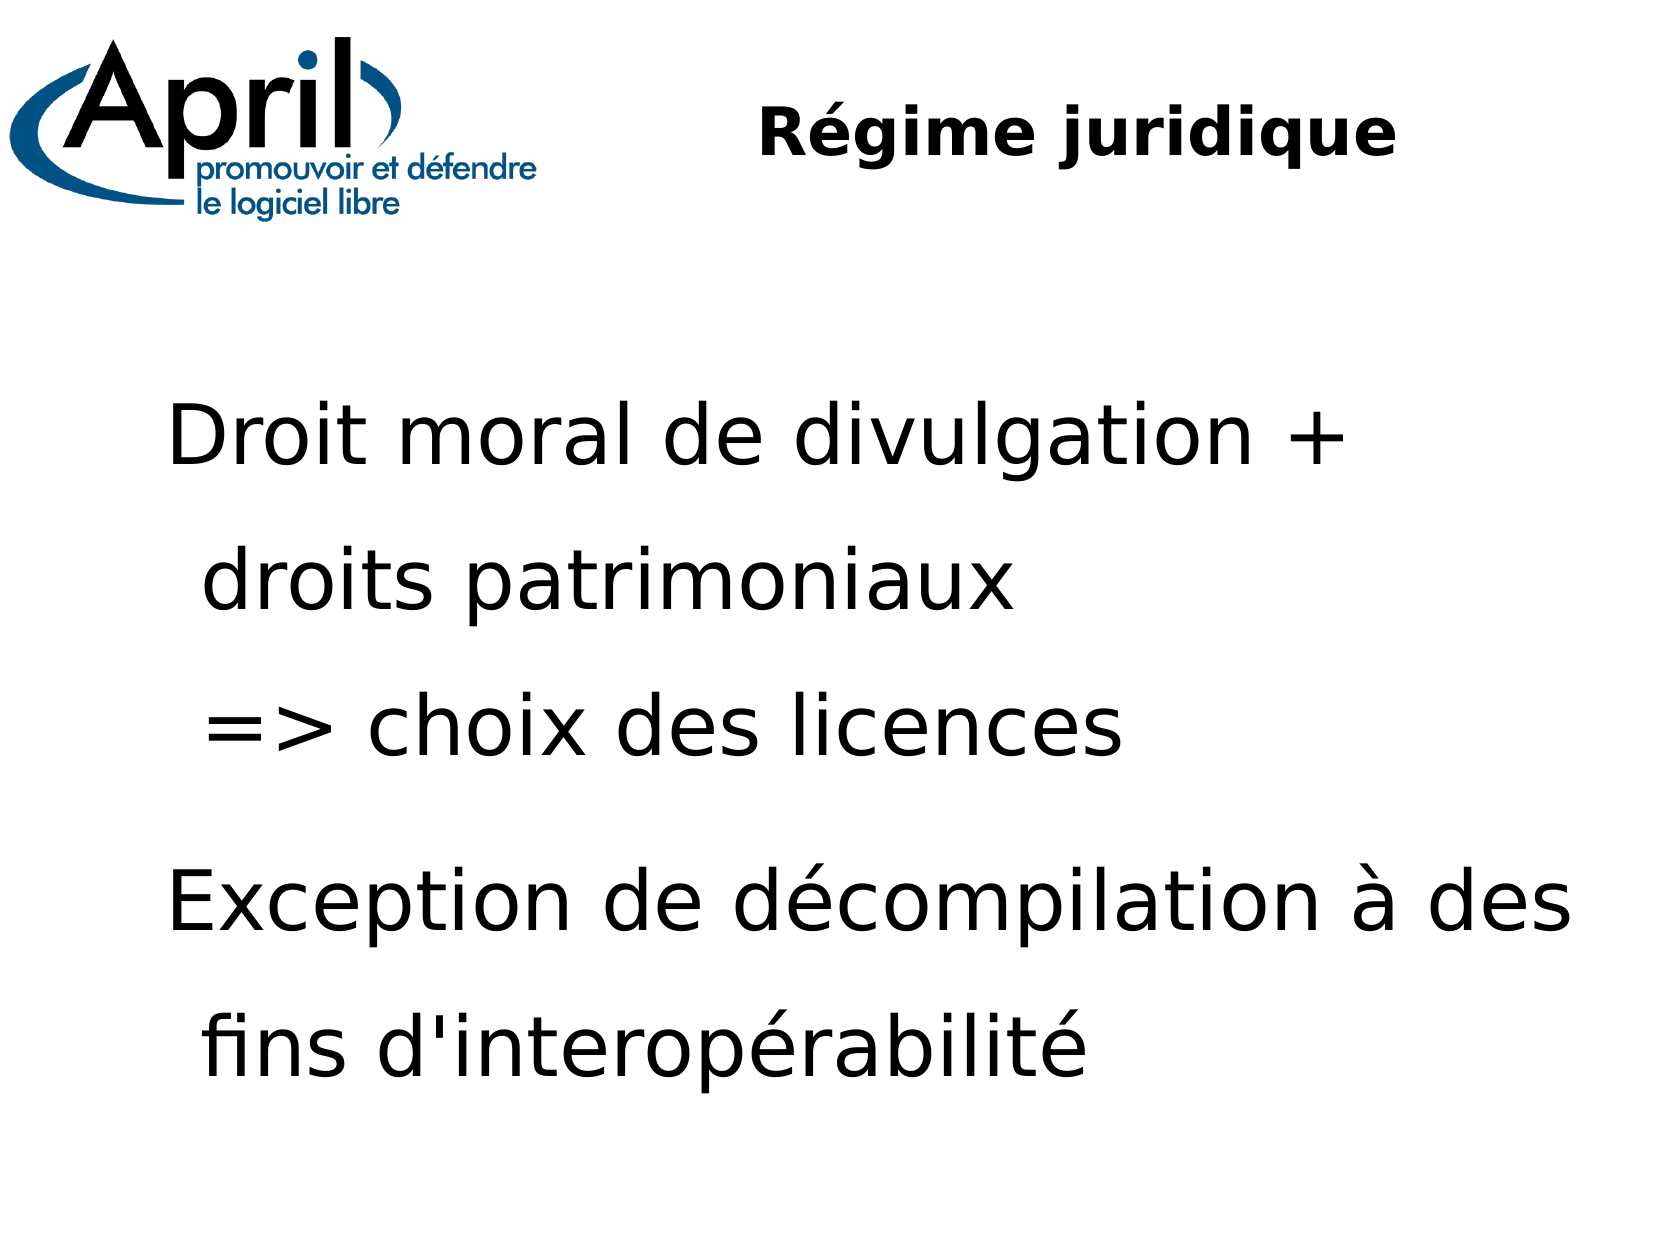

# Régime juridique
Droit moral de divulgation + droits patrimoniaux
=> choix des licences
Exception de décompilation à des fins d'interopérabilité